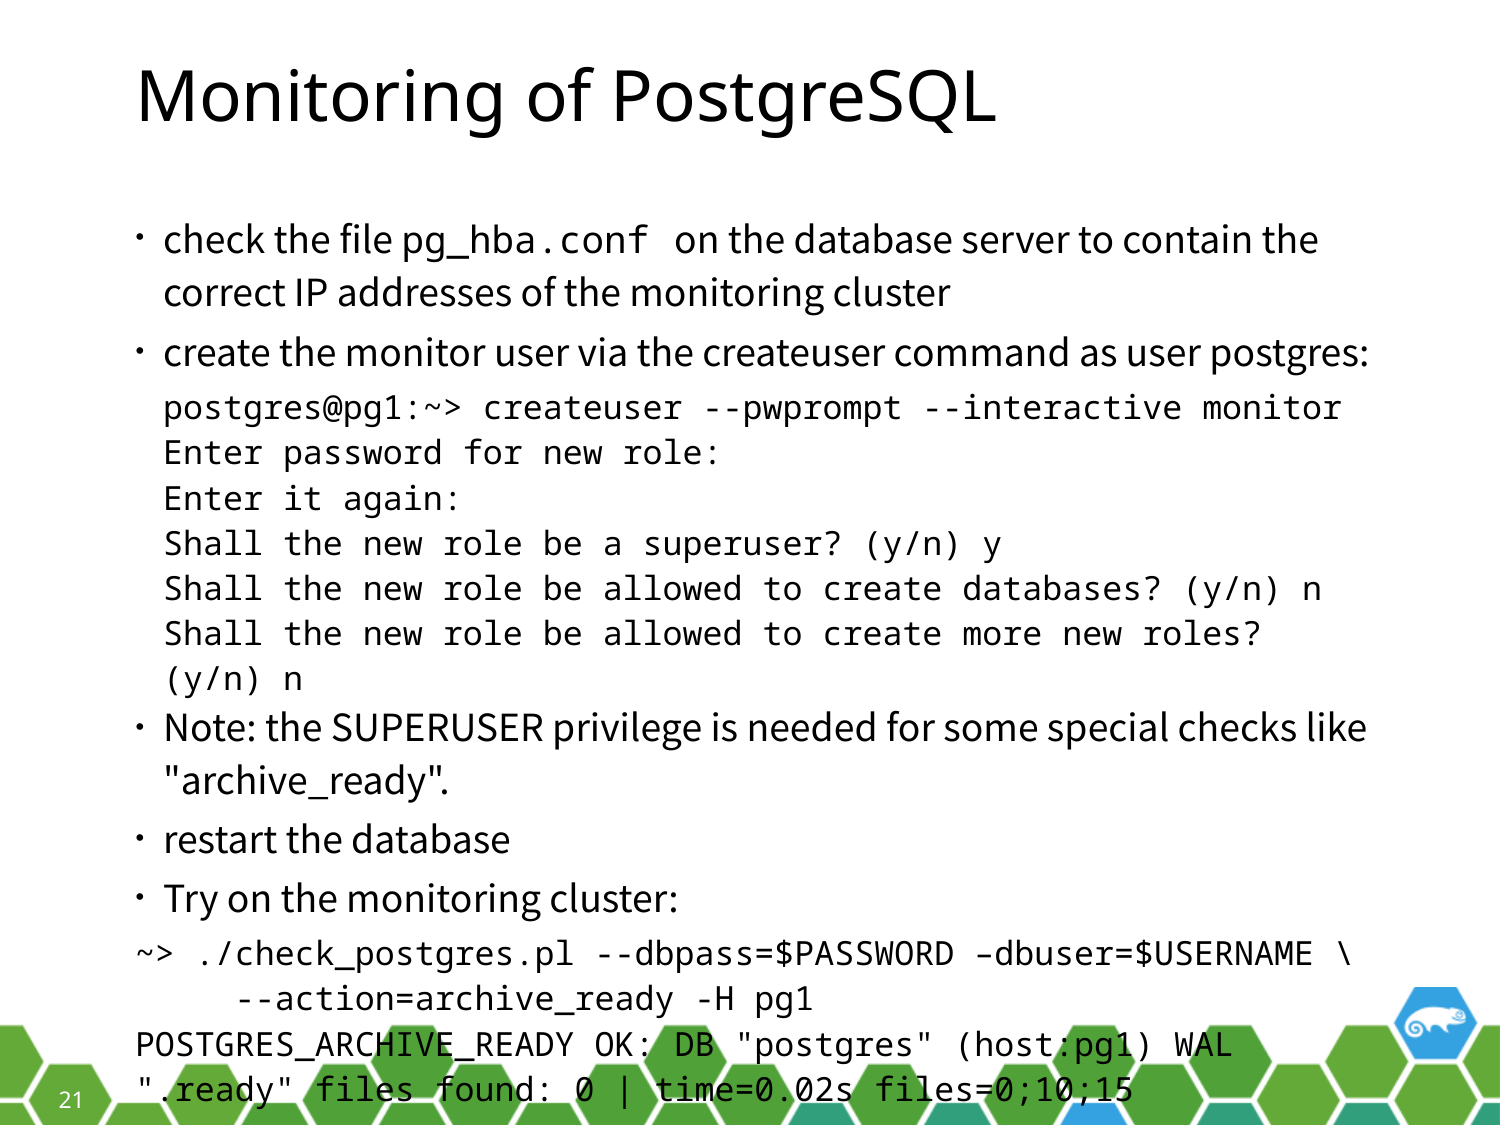

# Monitoring of PostgreSQL
check the file pg_hba.conf on the database server to contain the correct IP addresses of the monitoring cluster
create the monitor user via the createuser command as user postgres:
postgres@pg1:~> createuser --pwprompt --interactive monitor
Enter password for new role:
Enter it again:
Shall the new role be a superuser? (y/n) y
Shall the new role be allowed to create databases? (y/n) n
Shall the new role be allowed to create more new roles? (y/n) n
Note: the SUPERUSER privilege is needed for some special checks like "archive_ready".
restart the database
Try on the monitoring cluster:
~> ./check_postgres.pl --dbpass=$PASSWORD –dbuser=$USERNAME \ --action=archive_ready -H pg1
POSTGRES_ARCHIVE_READY OK: DB "postgres" (host:pg1) WAL ".ready" files found: 0 | time=0.02s files=0;10;15